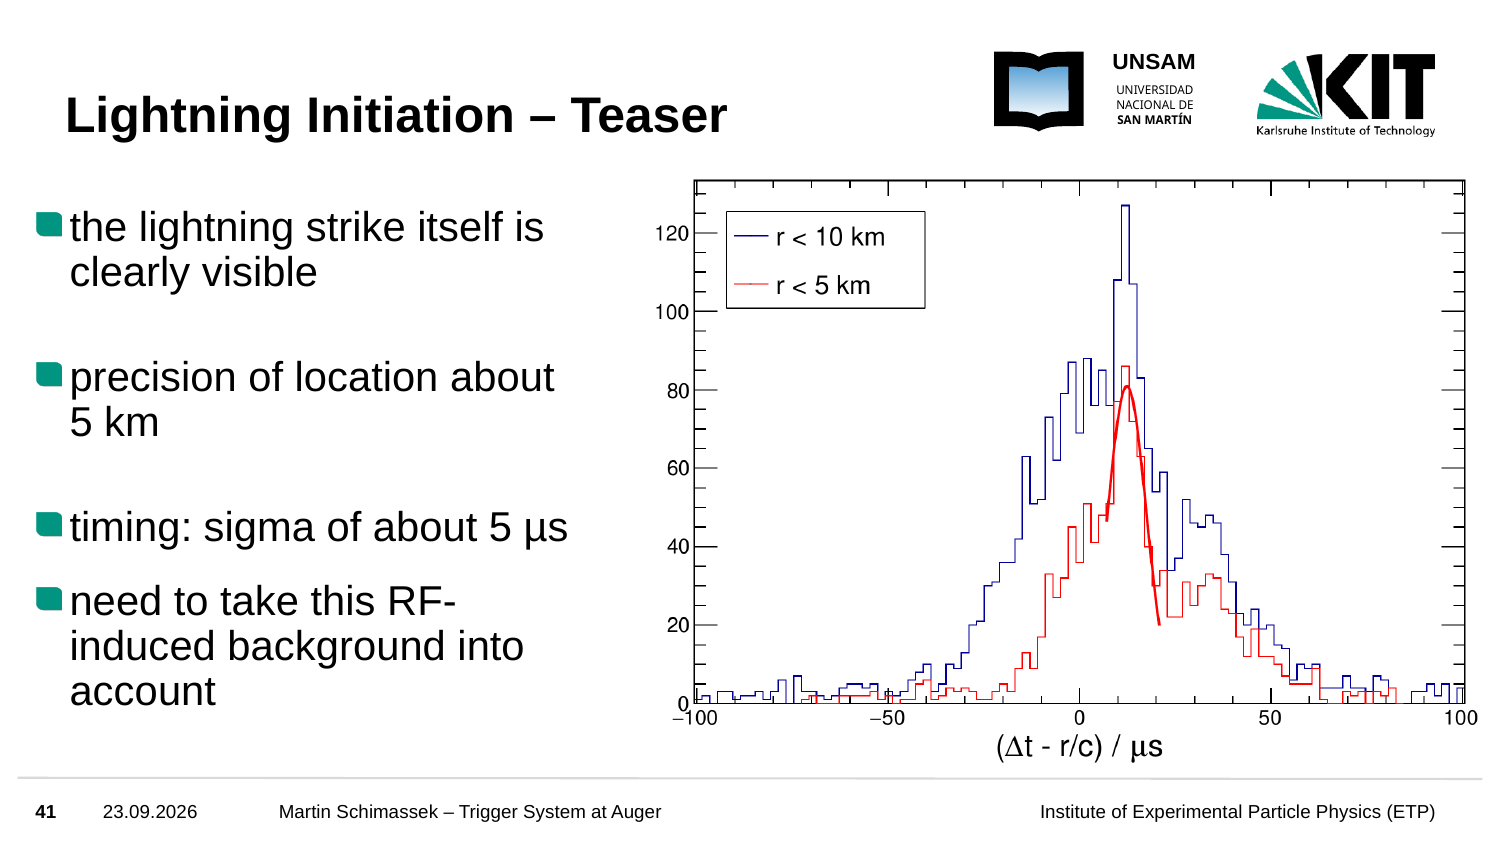

# Lightning Initiation – Teaser
the lightning strike itself is clearly visible
precision of location about 5 km
timing: sigma of about 5 µs
need to take this RF-induced background into account